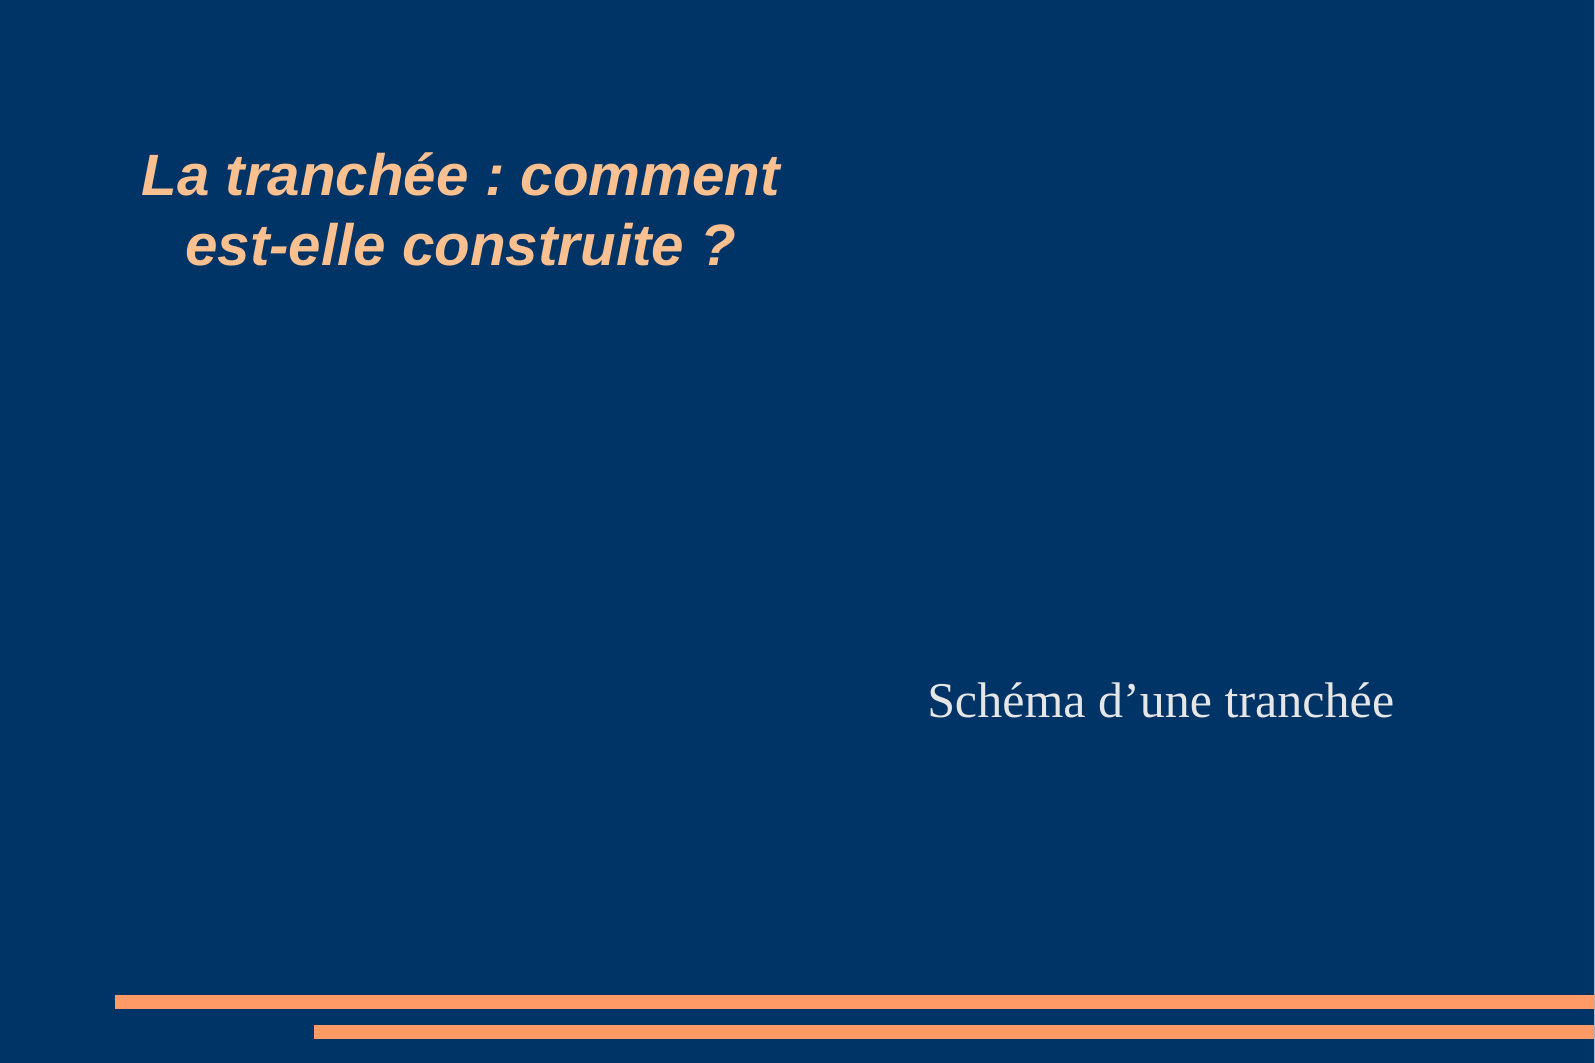

# La tranchée : comment est-elle construite ?
Schéma d’une tranchée